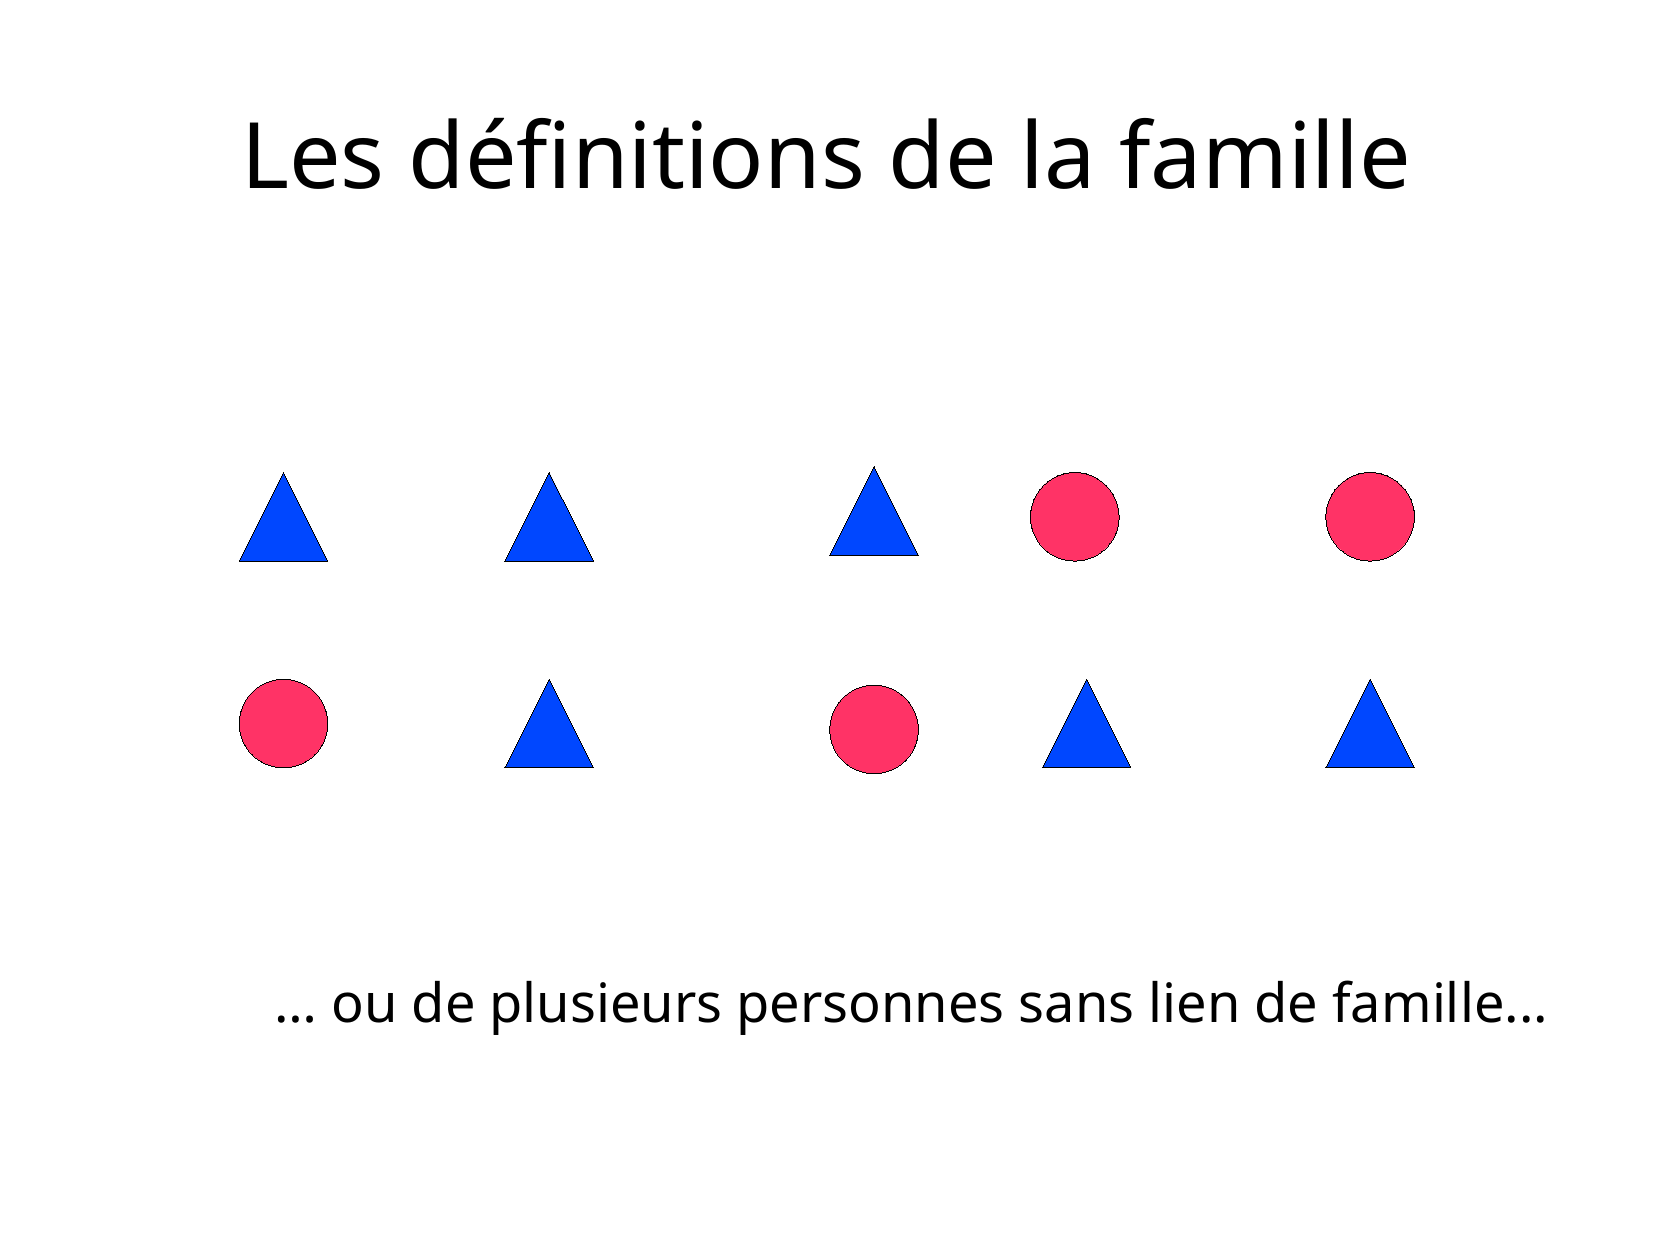

# Les définitions de la famille
… ou de plusieurs personnes sans lien de famille...